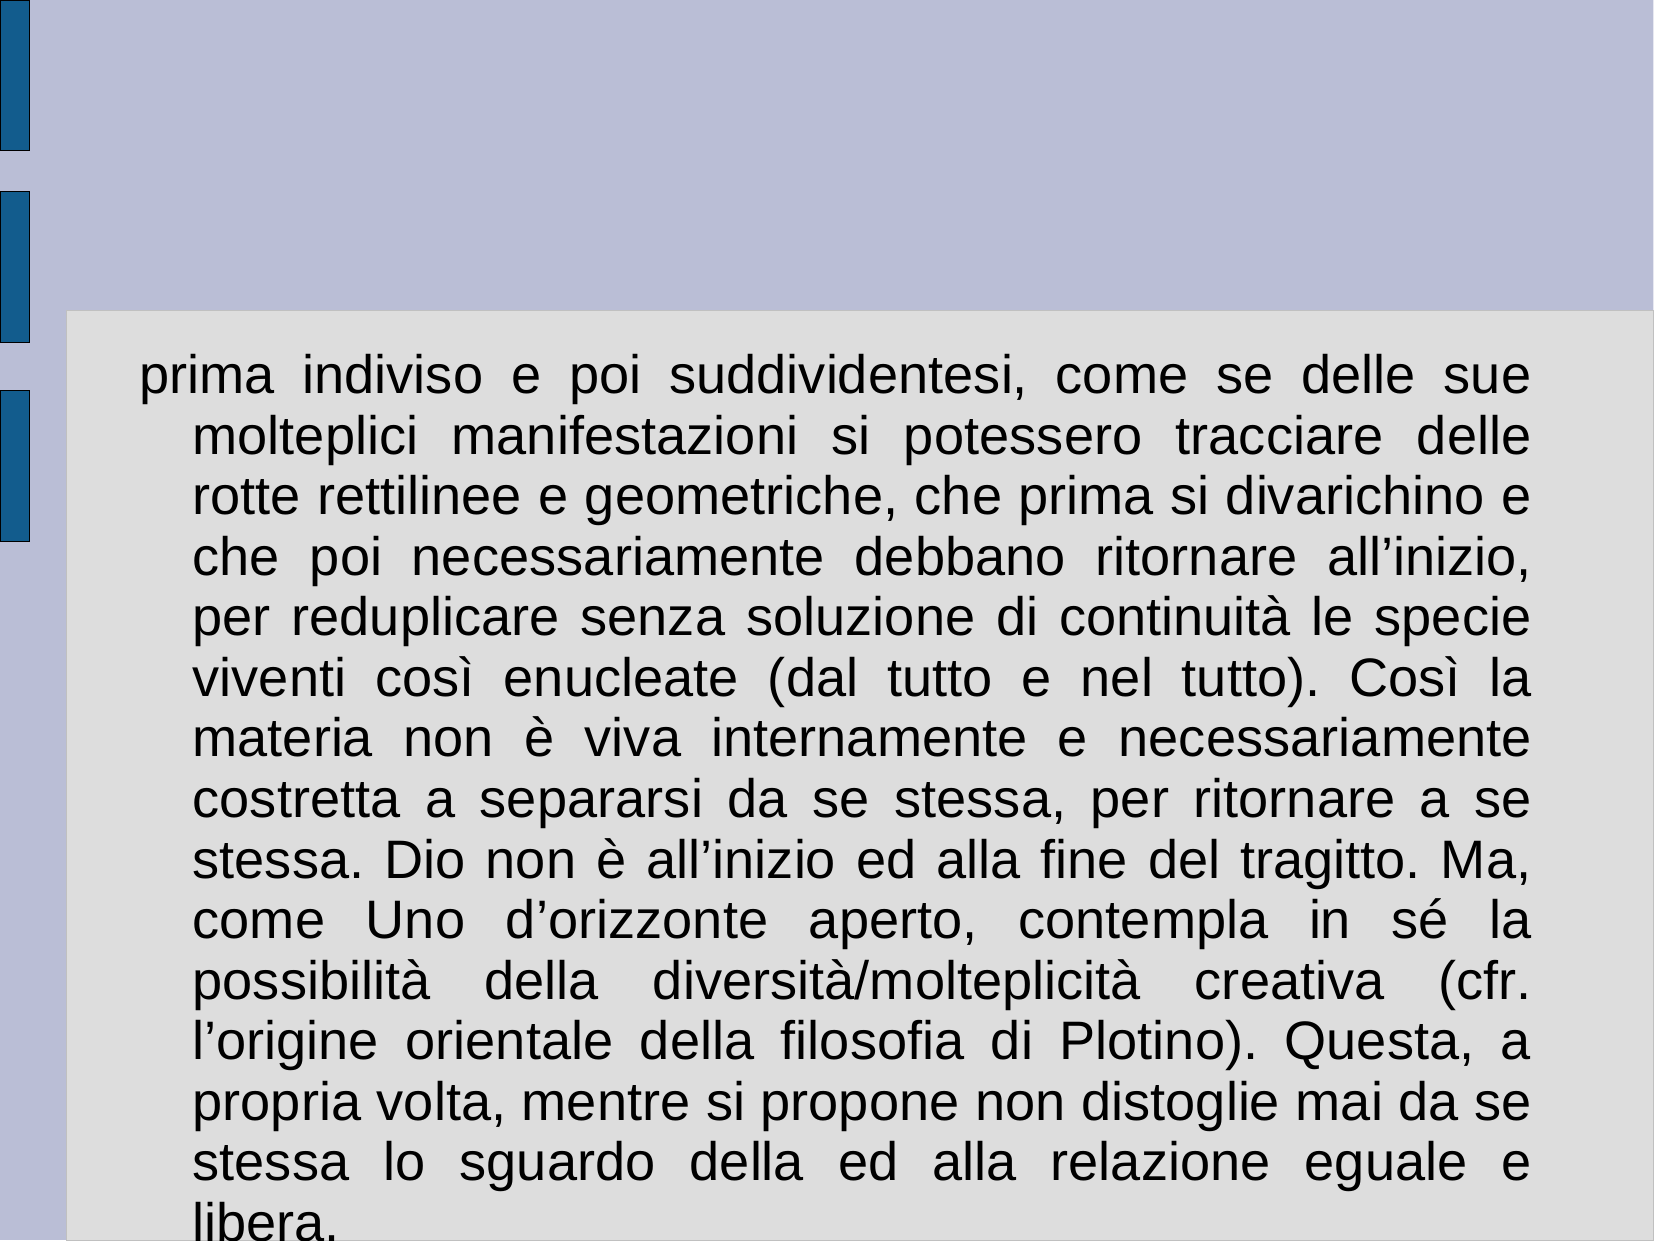

#
prima indiviso e poi suddividentesi, come se delle sue molteplici manifestazioni si potessero tracciare delle rotte rettilinee e geometriche, che prima si divarichino e che poi necessariamente debbano ritornare all’inizio, per reduplicare senza soluzione di continuità le specie viventi così enucleate (dal tutto e nel tutto). Così la materia non è viva internamente e necessariamente costretta a separarsi da se stessa, per ritornare a se stes­sa. Dio non è all’inizio ed alla fine del tragitto. Ma, come Uno d’orizzonte aperto, contempla in sé la possibilità della diversità/molteplicità creativa (cfr. l’origine orientale della filosofia di Plotino). Questa, a propria volta, mentre si propone non distoglie mai da se stessa lo sguardo della ed alla relazione eguale e libera.